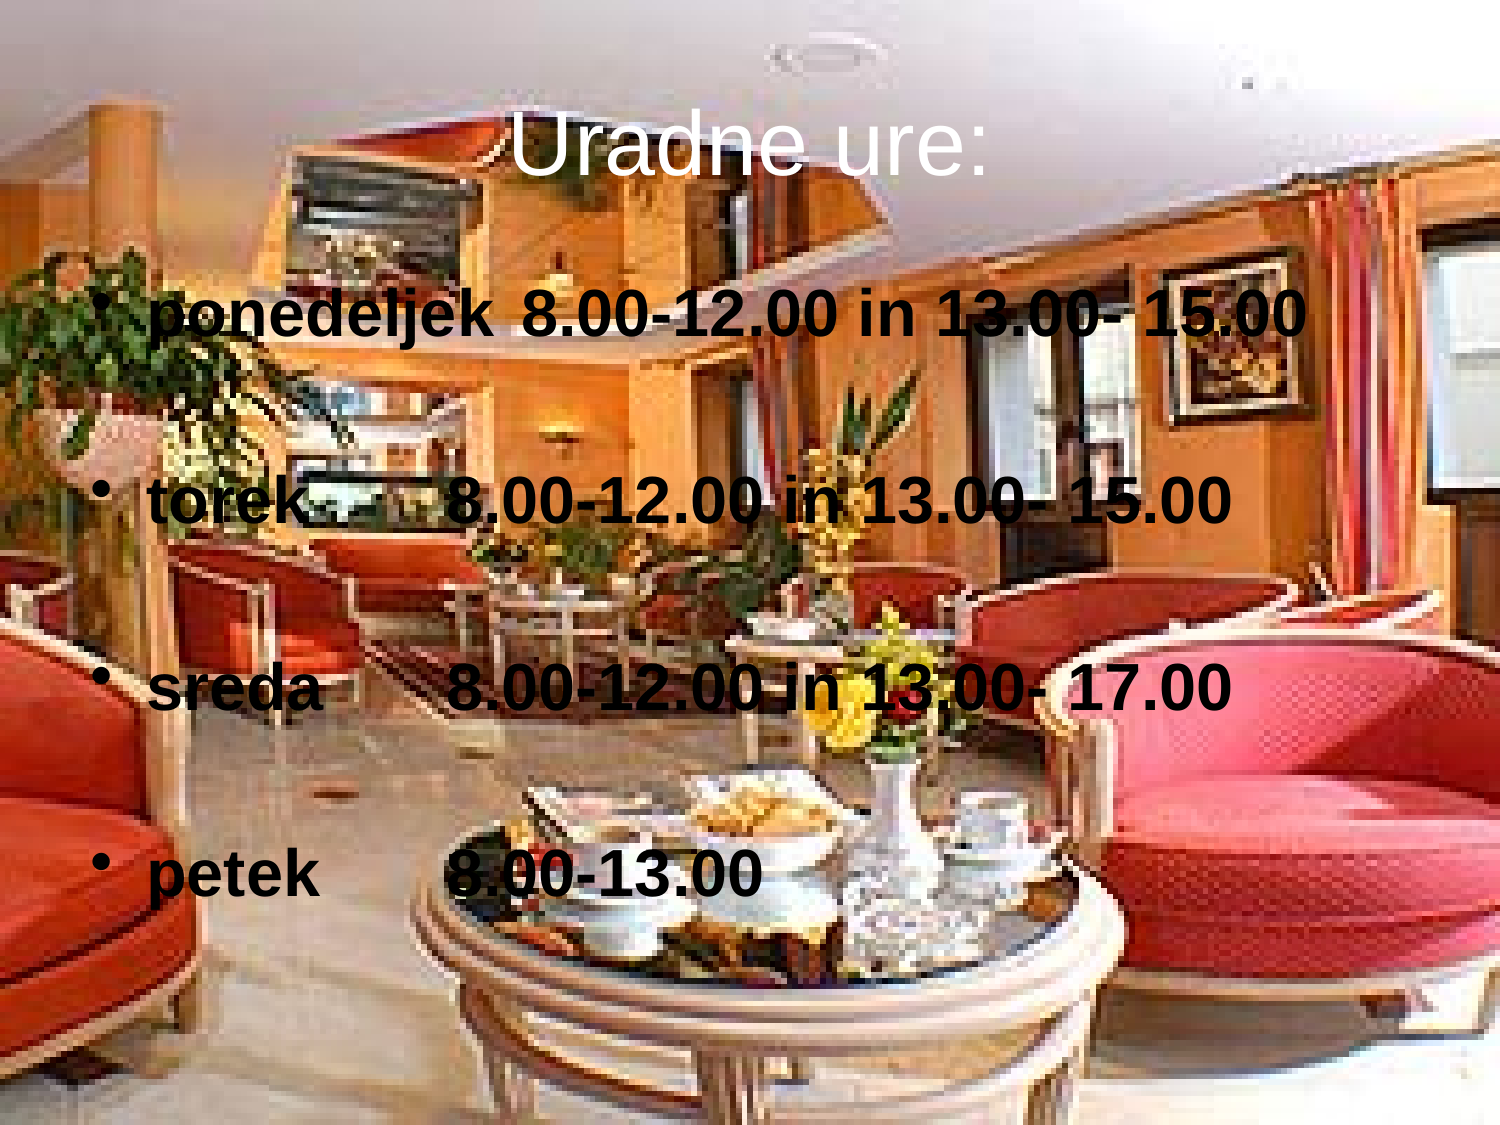

# Uradne ure:
ponedeljek 	8.00-12.00 in 13.00- 15.00
torek 		8.00-12.00 in 13.00- 15.00
sreda 		8.00-12.00 in 13.00- 17.00
petek		8.00-13.00